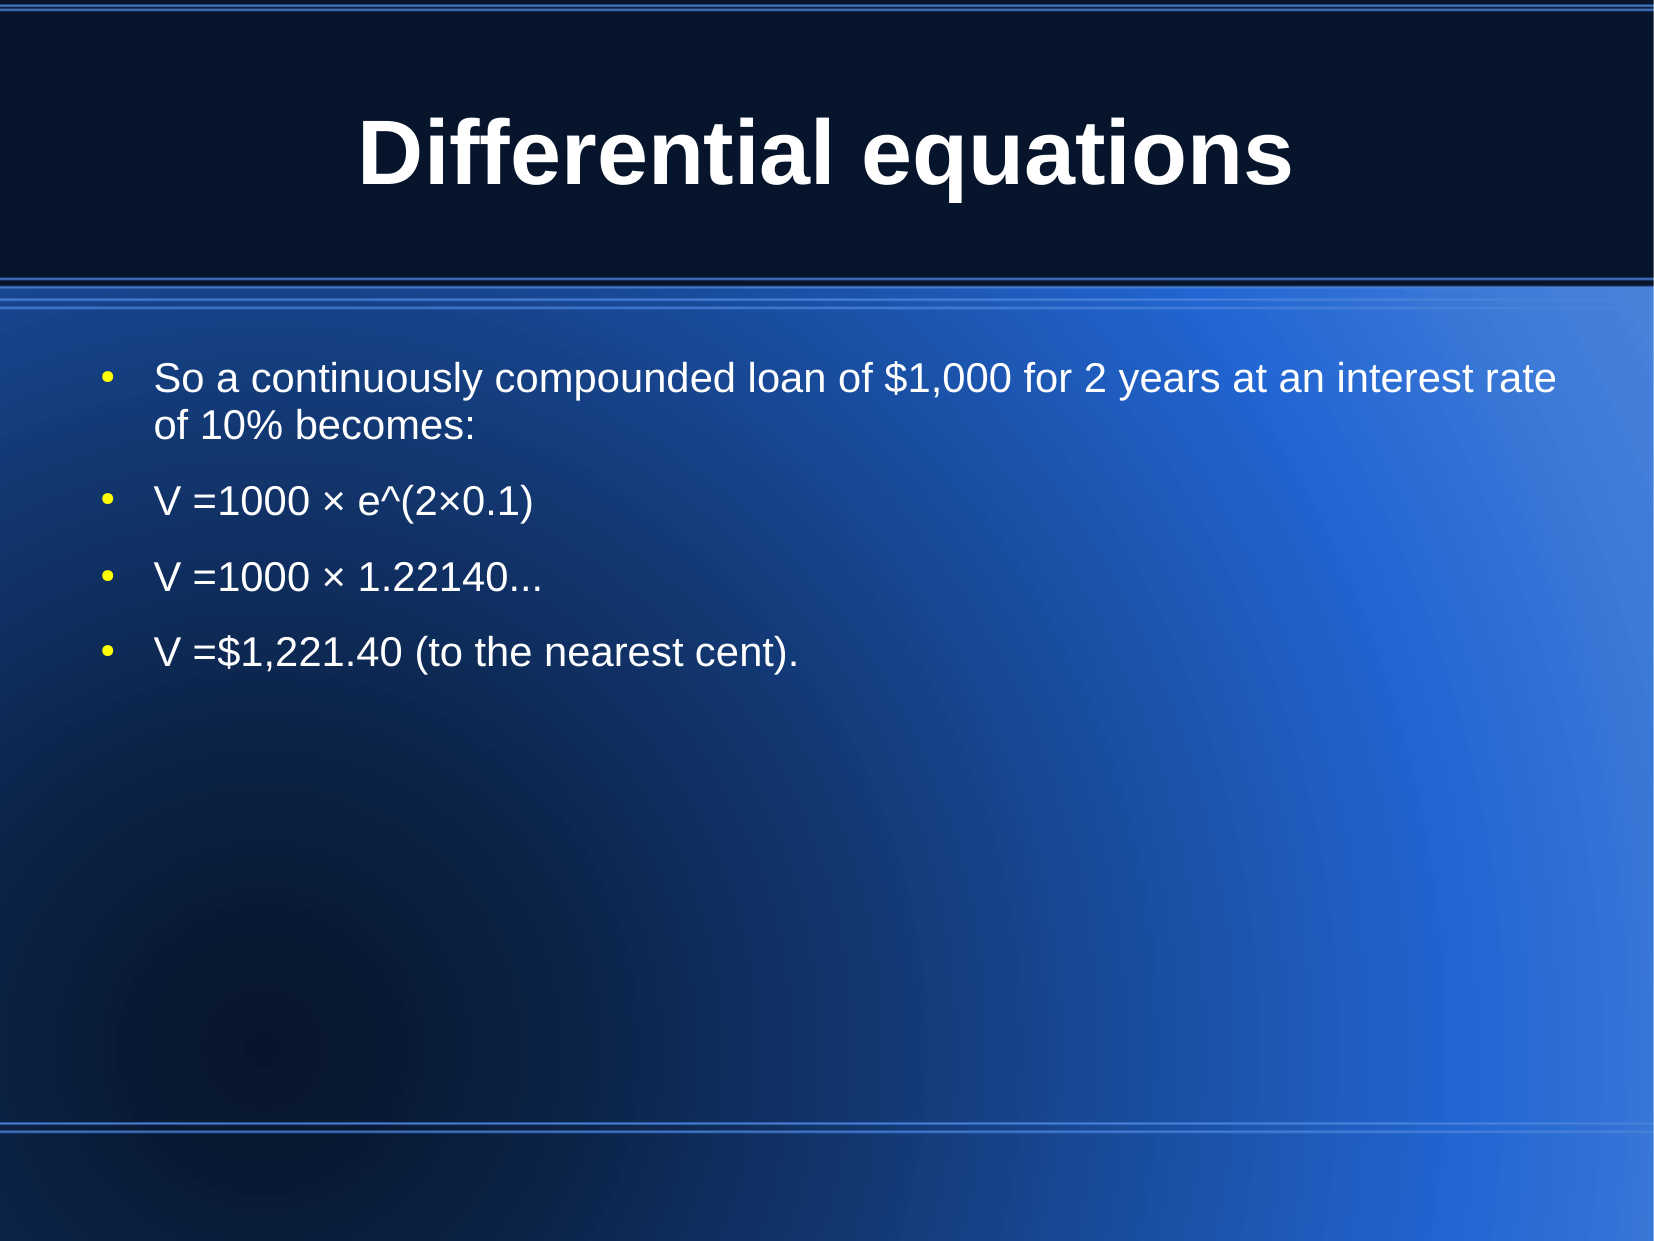

# Differential equations
So a continuously compounded loan of $1,000 for 2 years at an interest rate of 10% becomes:
V =1000 × e^(2×0.1)
V =1000 × 1.22140...
V =$1,221.40 (to the nearest cent).